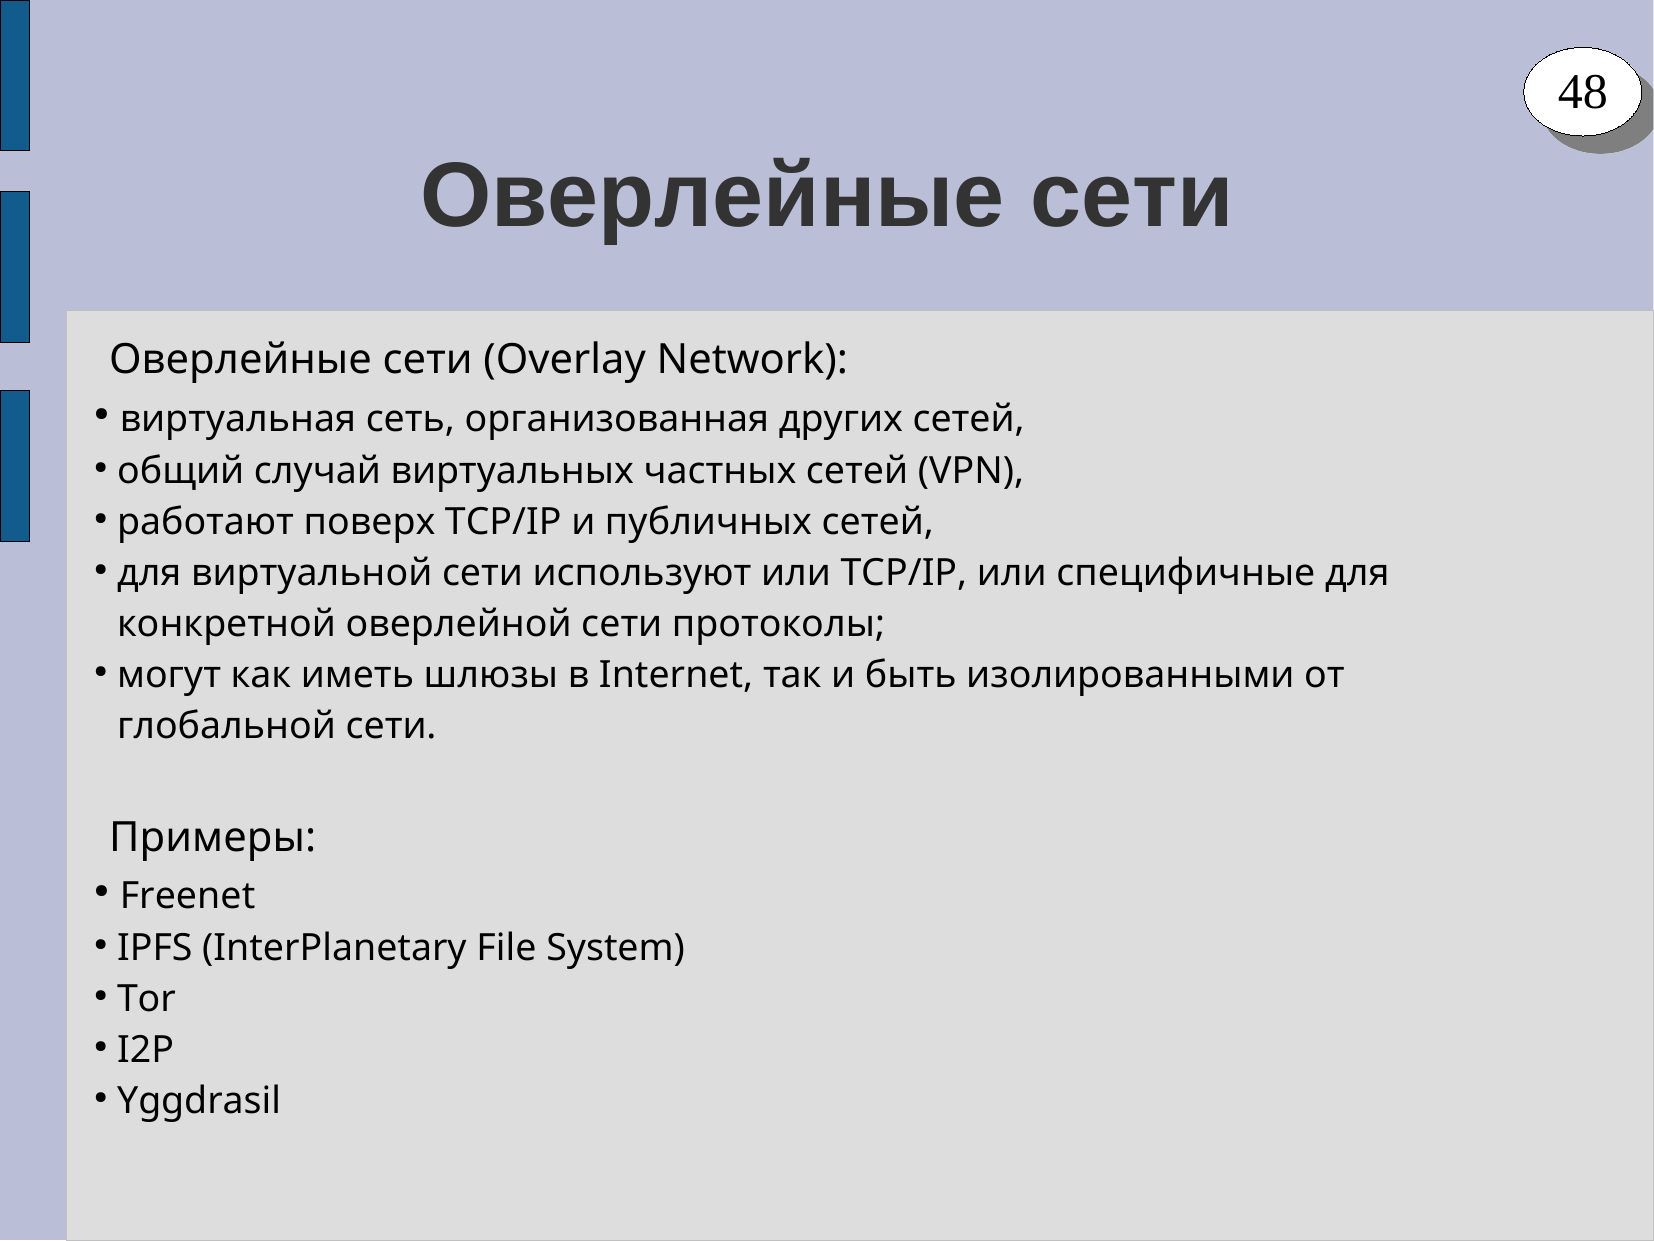

48
# Оверлейные сети
Оверлейные сети (Overlay Network):
 виртуальная сеть, организованная других сетей,
 общий случай виртуальных частных сетей (VPN),
 работают поверх TCP/IP и публичных сетей,
 для виртуальной сети используют или TCP/IP, или специфичные для
 конкретной оверлейной сети протоколы;
 могут как иметь шлюзы в Internet, так и быть изолированными от
 глобальной сети.
Примеры:
 Freenet
 IPFS (InterPlanetary File System)
 Tor
 I2P
 Yggdrasil